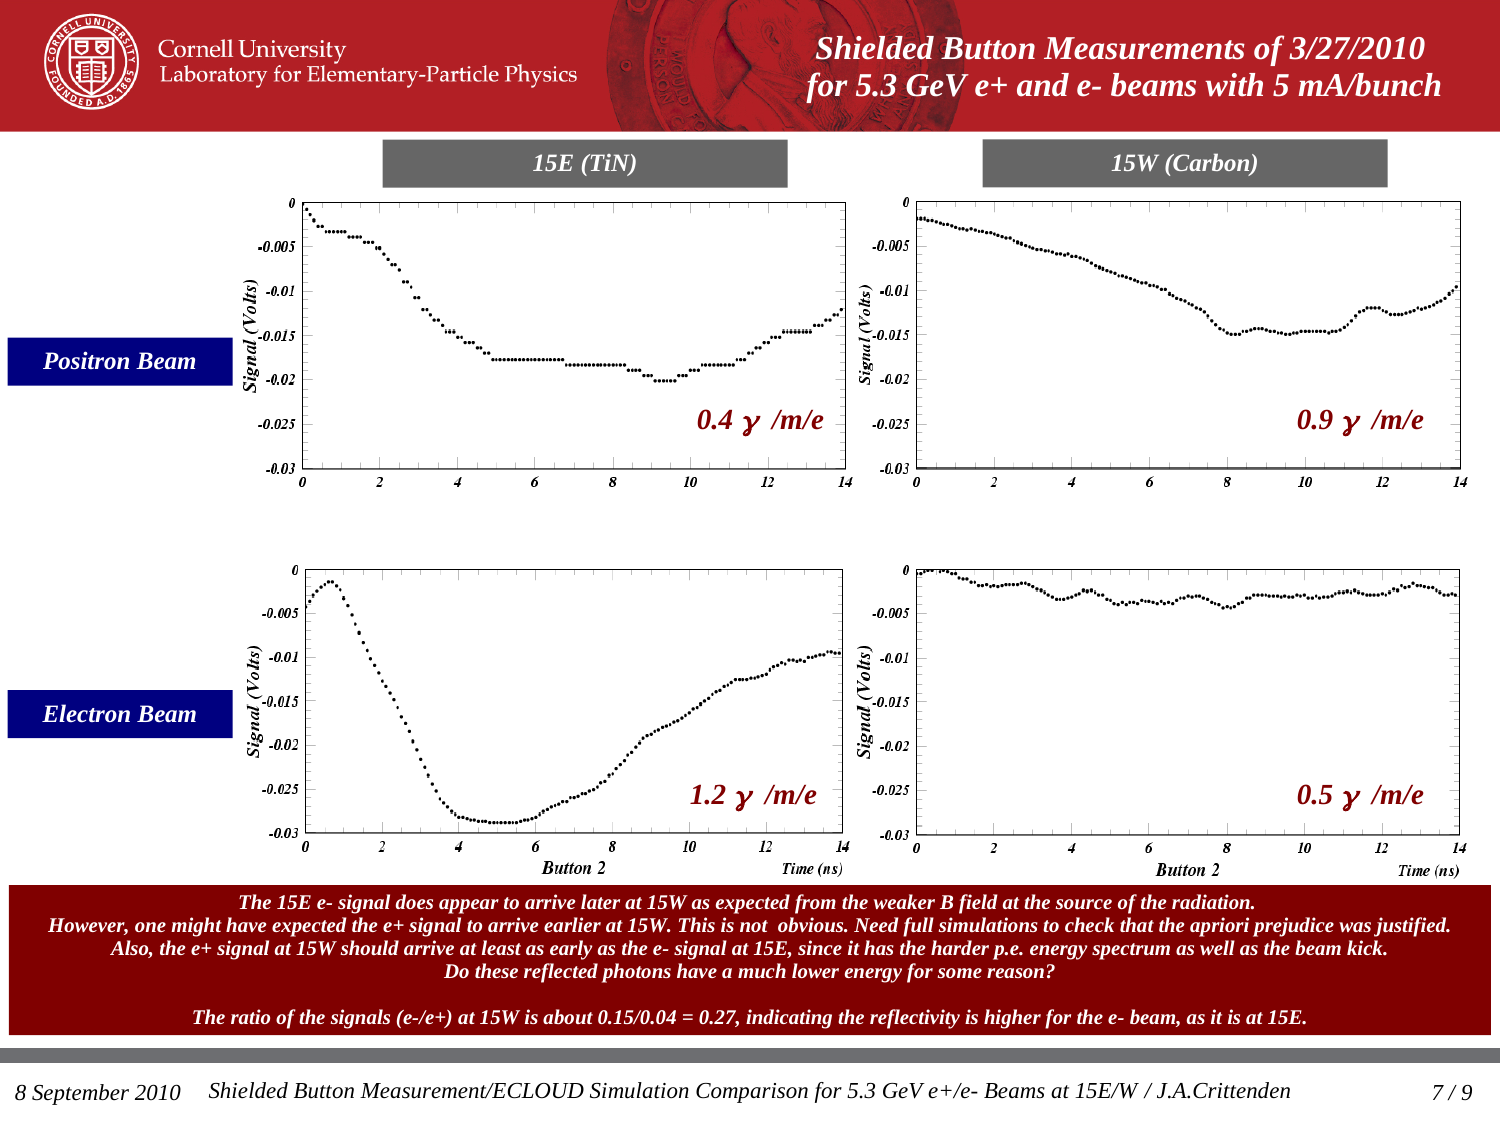

Shielded Button Measurements of 3/27/2010
for 5.3 GeV e+ and e- beams with 5 mA/bunch
15W (Carbon)
15E (TiN)
Positron Beam
0.4 g /m/e
0.9 g /m/e
Electron Beam
1.2 g /m/e
0.5 g /m/e
The 15E e- signal does appear to arrive later at 15W as expected from the weaker B field at the source of the radiation.
However, one might have expected the e+ signal to arrive earlier at 15W. This is not obvious. Need full simulations to check that the apriori prejudice was justified.
Also, the e+ signal at 15W should arrive at least as early as the e- signal at 15E, since it has the harder p.e. energy spectrum as well as the beam kick.
Do these reflected photons have a much lower energy for some reason?
The ratio of the signals (e-/e+) at 15W is about 0.15/0.04 = 0.27, indicating the reflectivity is higher for the e- beam, as it is at 15E.